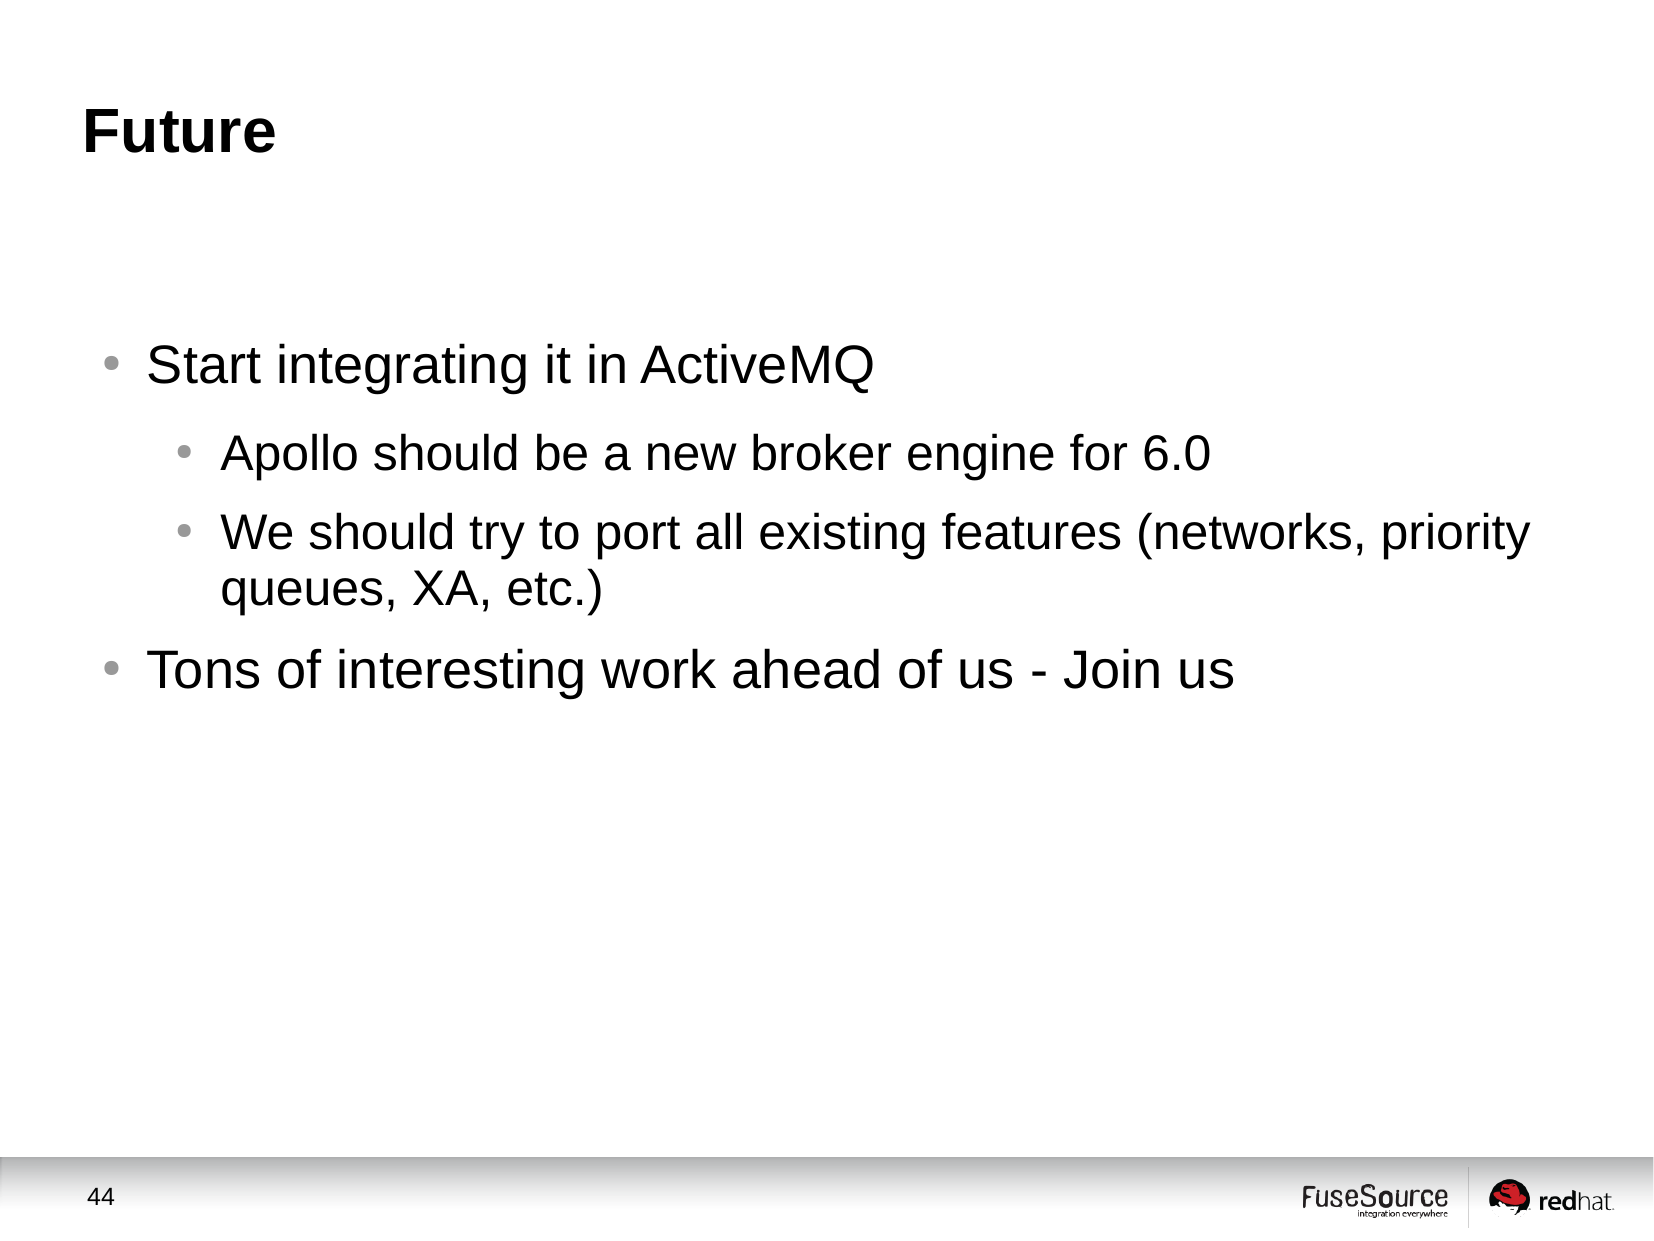

# Future
Start integrating it in ActiveMQ
Apollo should be a new broker engine for 6.0
We should try to port all existing features (networks, priority queues, XA, etc.)
Tons of interesting work ahead of us - Join us